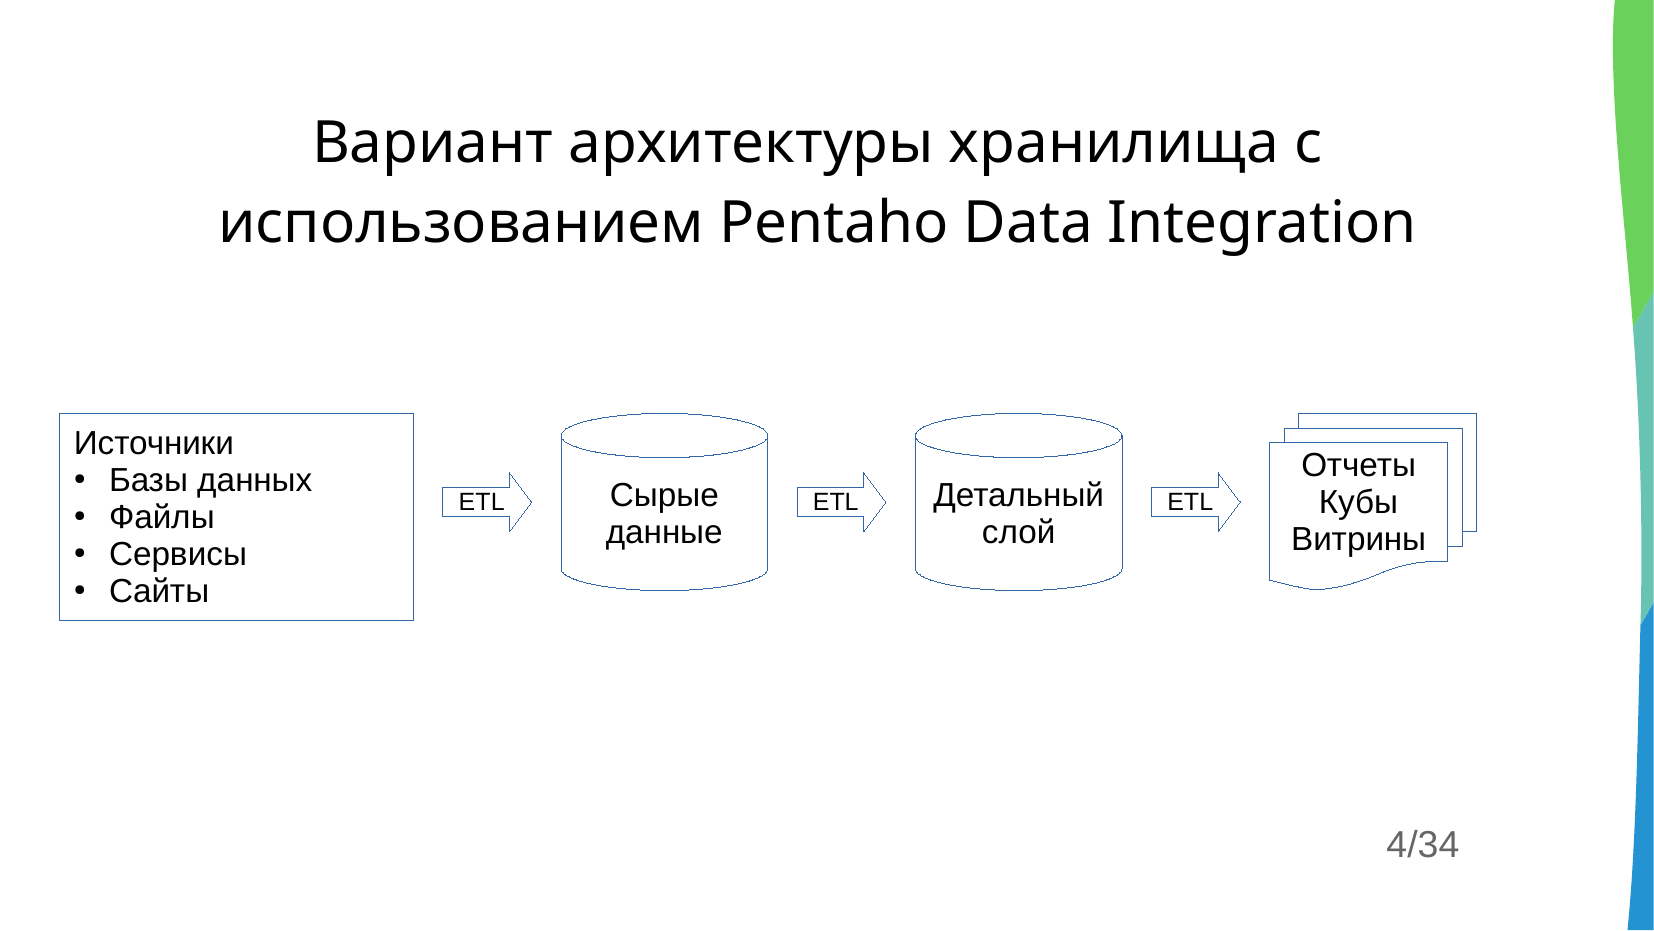

# Вариант архитектуры хранилища с использованием Pentaho Data Integration
Источники
Базы данных
Файлы
Сервисы
Cайты
Сырые данные
Детальный слой
Отчеты
Кубы
Витрины
ETL
ETL
ETL